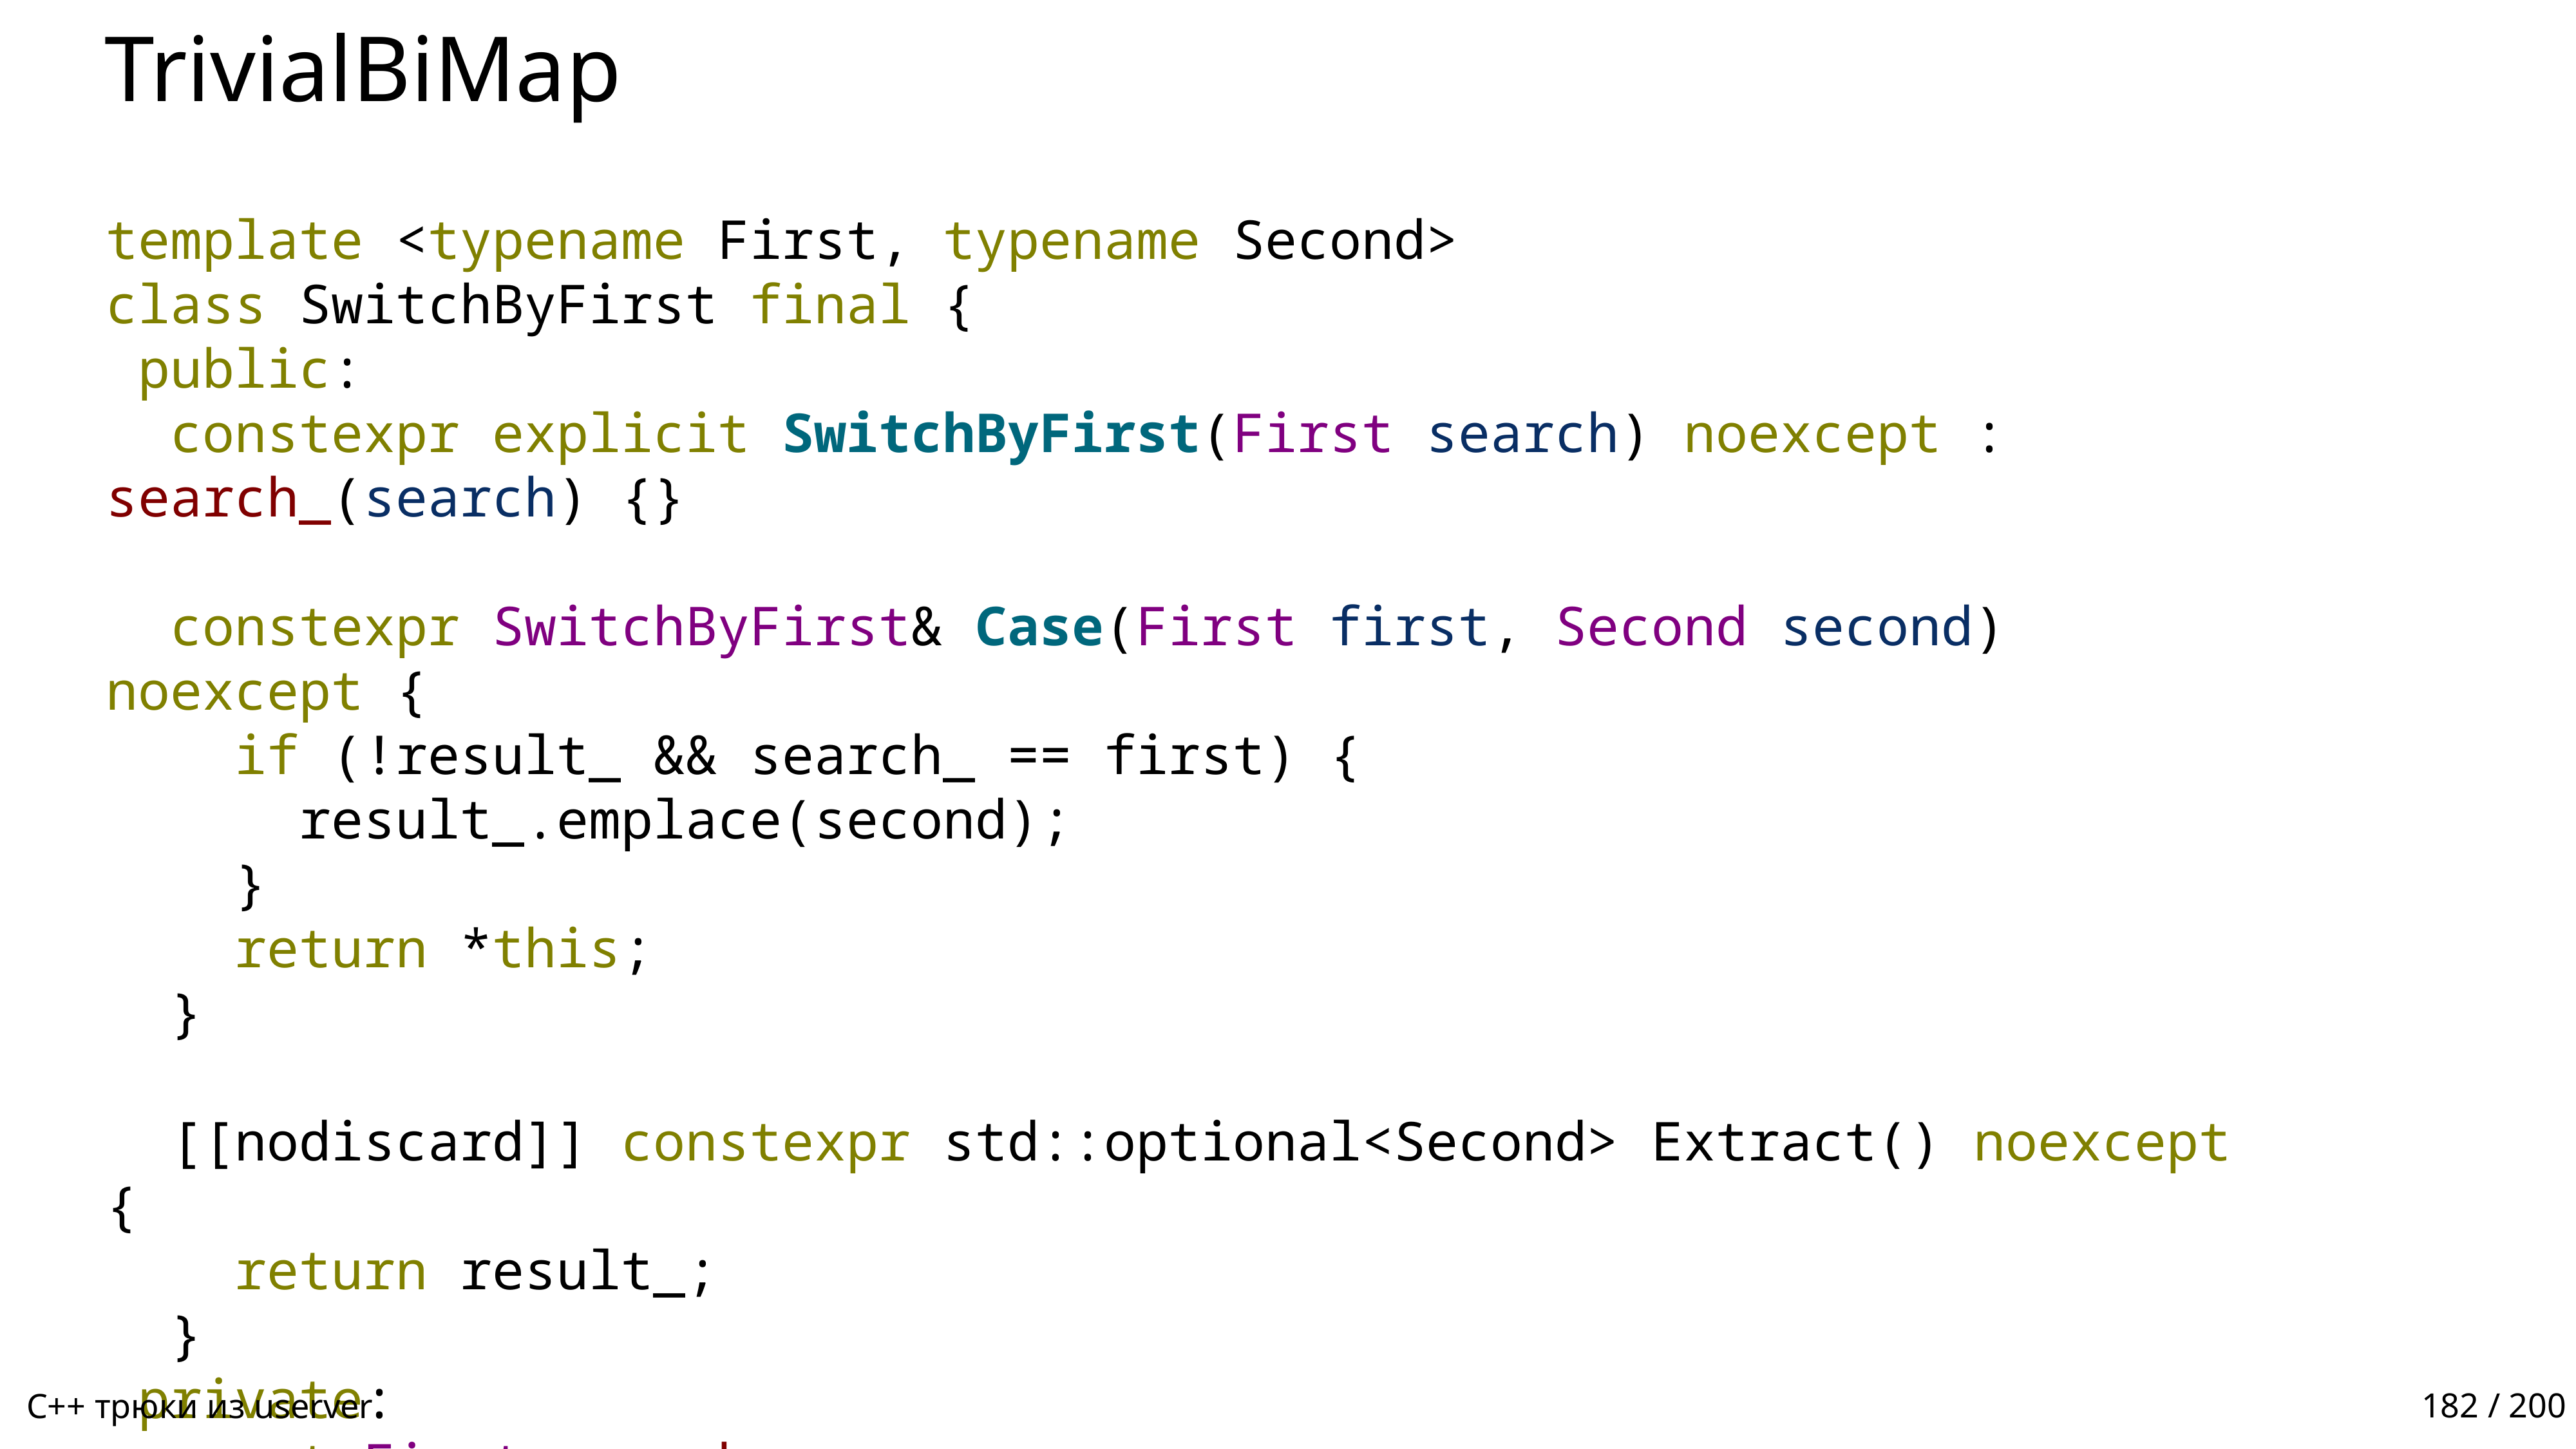

TrivialBiMap
# template <typename First, typename Second>
class SwitchByFirst final {
 public:
 constexpr explicit SwitchByFirst(First search) noexcept : search_(search) {}
 constexpr SwitchByFirst& Case(First first, Second second) noexcept {
 if (!result_ && search_ == first) {
 result_.emplace(second);
 }
 return *this;
 }
 [[nodiscard]] constexpr std::optional<Second> Extract() noexcept {
 return result_;
 }
 private:
 const First search_;
 std::optional<Second> result_{};
};
C++ трюки из userver